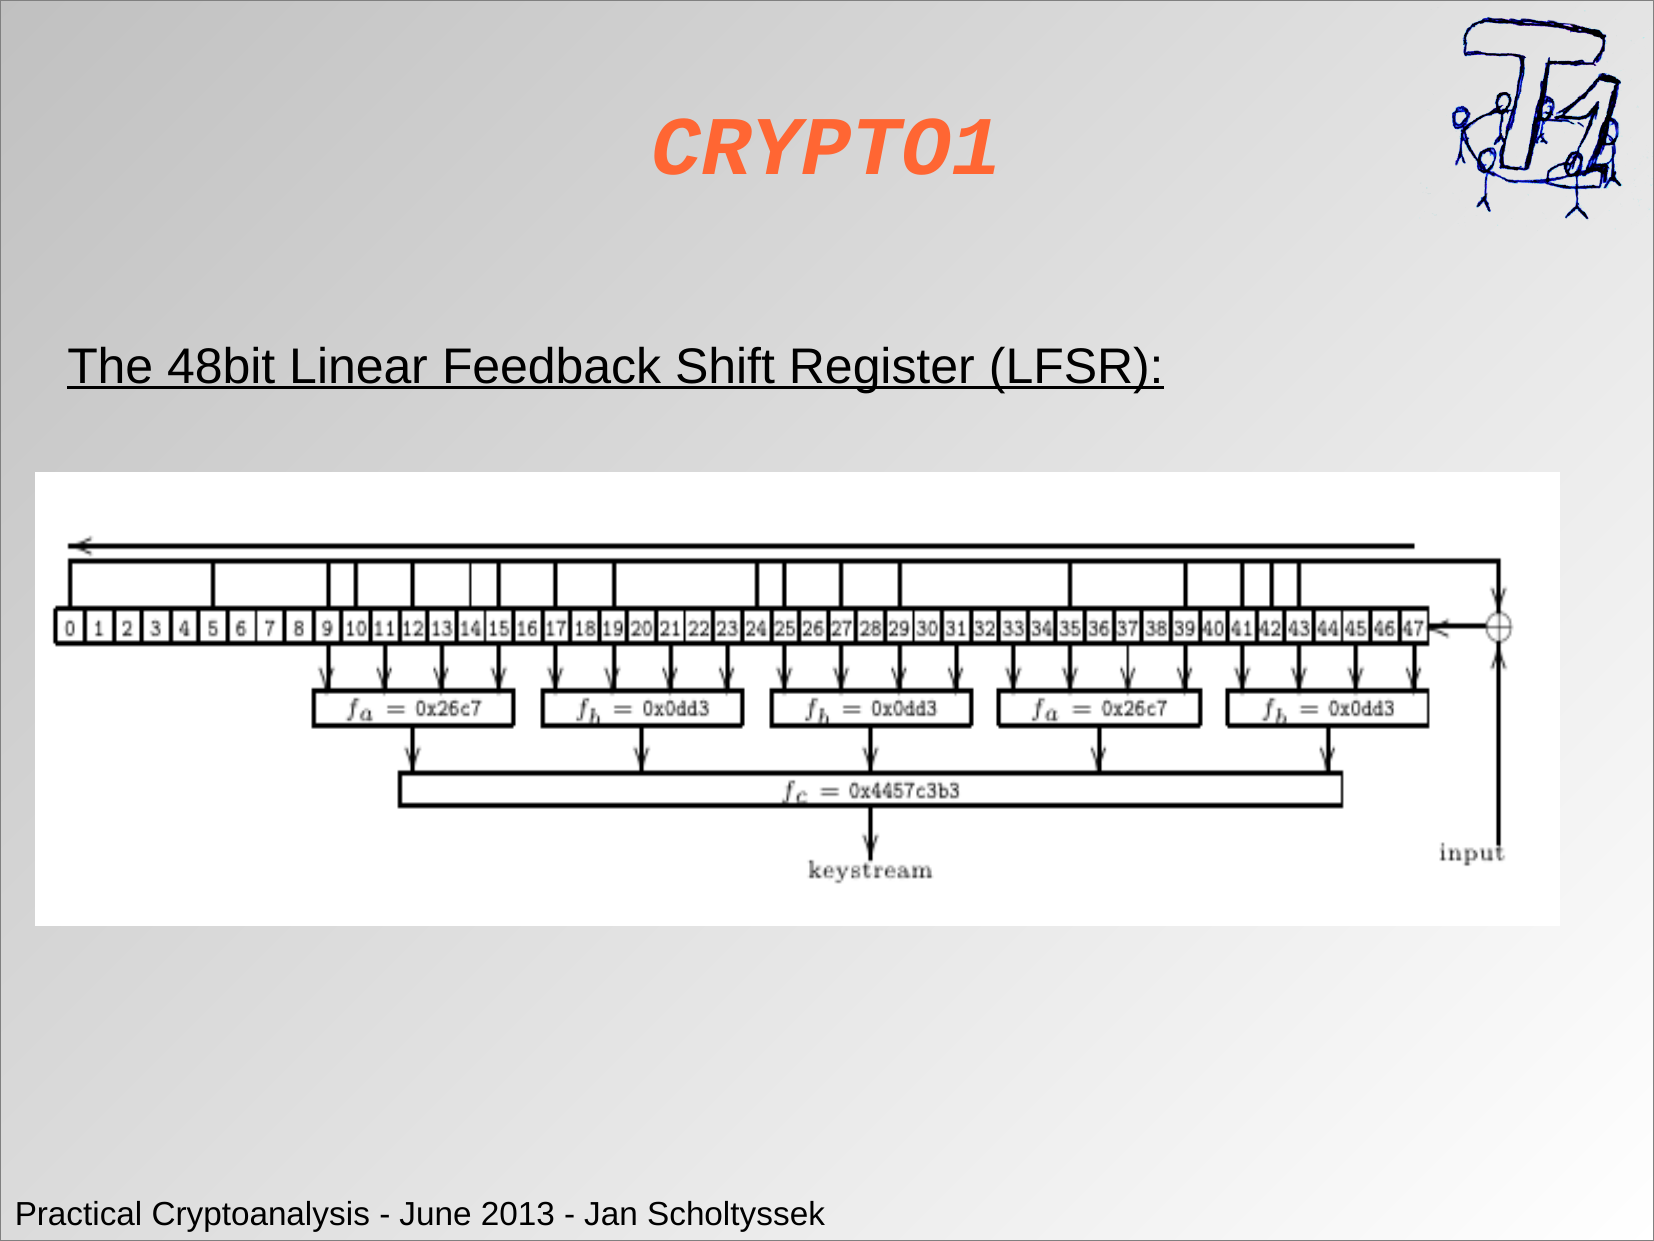

# CRYPTO1
The 48bit Linear Feedback Shift Register (LFSR):
Practical Cryptoanalysis - June 2013 - Jan Scholtyssek